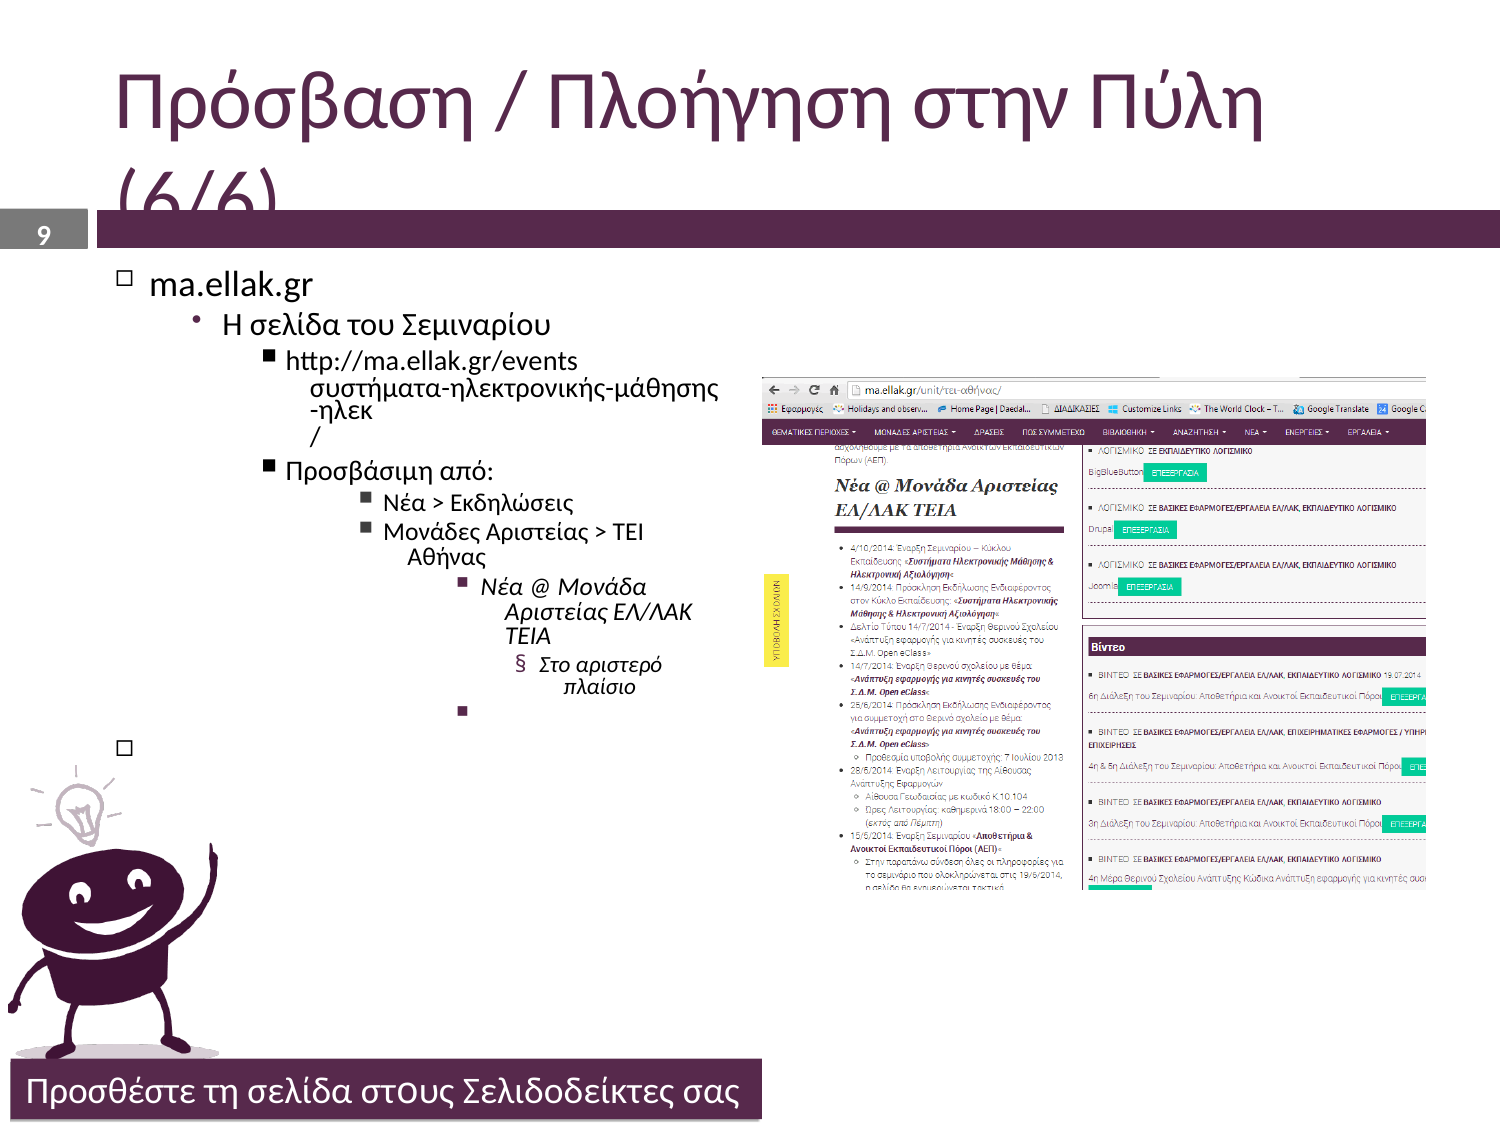

# Πρόσβαση / Πλοήγηση στην Πύλη (6/6)
ma.ellak.gr
Η σελίδα του Σεμιναρίου
http://ma.ellak.gr/eventsσυστήματα-ηλεκτρονικής-μάθησης-ηλεκ/
Προσβάσιμη από:
Νέα > Εκδηλώσεις
Μονάδες Αριστείας > ΤΕΙ Αθήνας
Νέα @ Μονάδα Αριστείας ΕΛ/ΛΑΚ ΤΕΙΑ
Στο αριστερό πλαίσιο
Προσθέστε τη σελίδα στoυς Σελιδοδείκτες σας